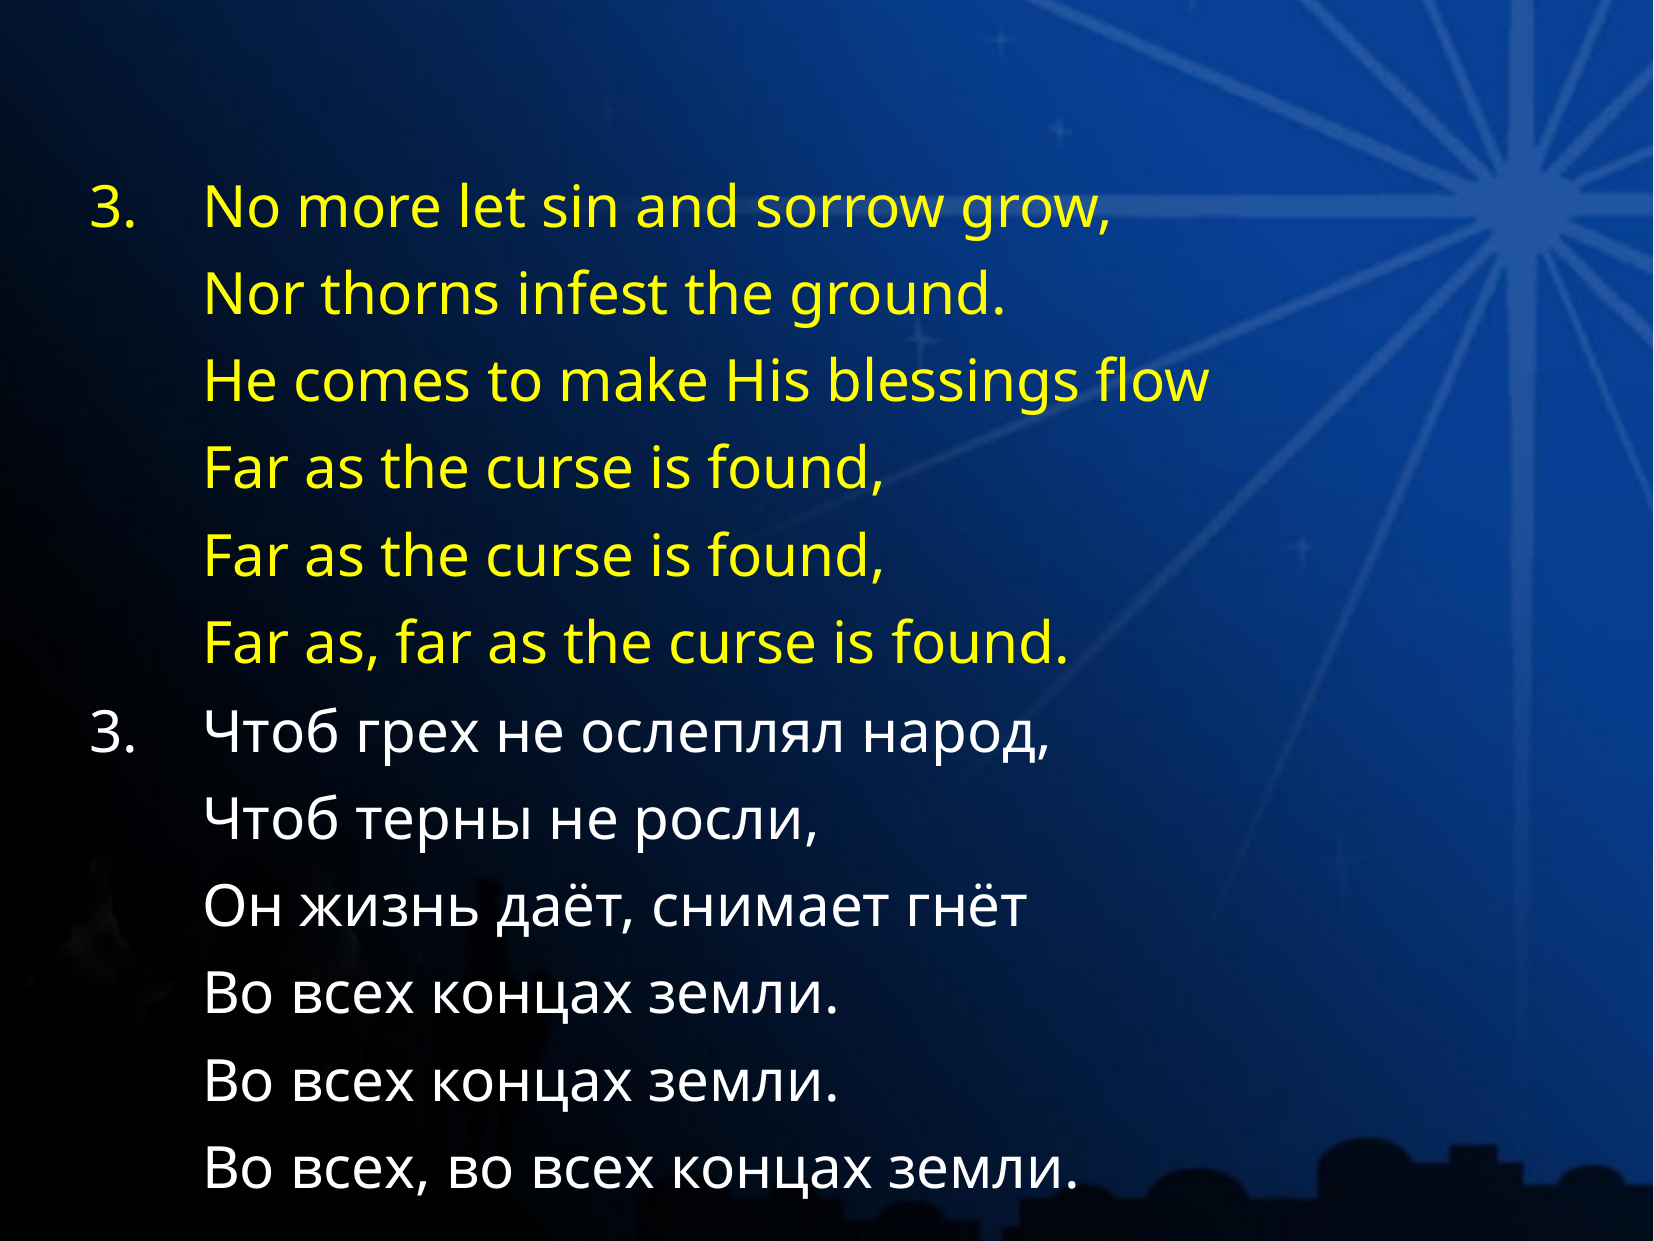

3.	No more let sin and sorrow grow,
	Nor thorns infest the ground.
	He comes to make His blessings flow
	Far as the curse is found,
	Far as the curse is found,
	Far as, far as the curse is found.
3.	Чтоб грех не ослеплял народ,
	Чтоб терны не росли,
	Он жизнь даёт, снимает гнёт
	Во всех концах земли.
	Во всех концах земли.
	Во всех, во всех концах земли.